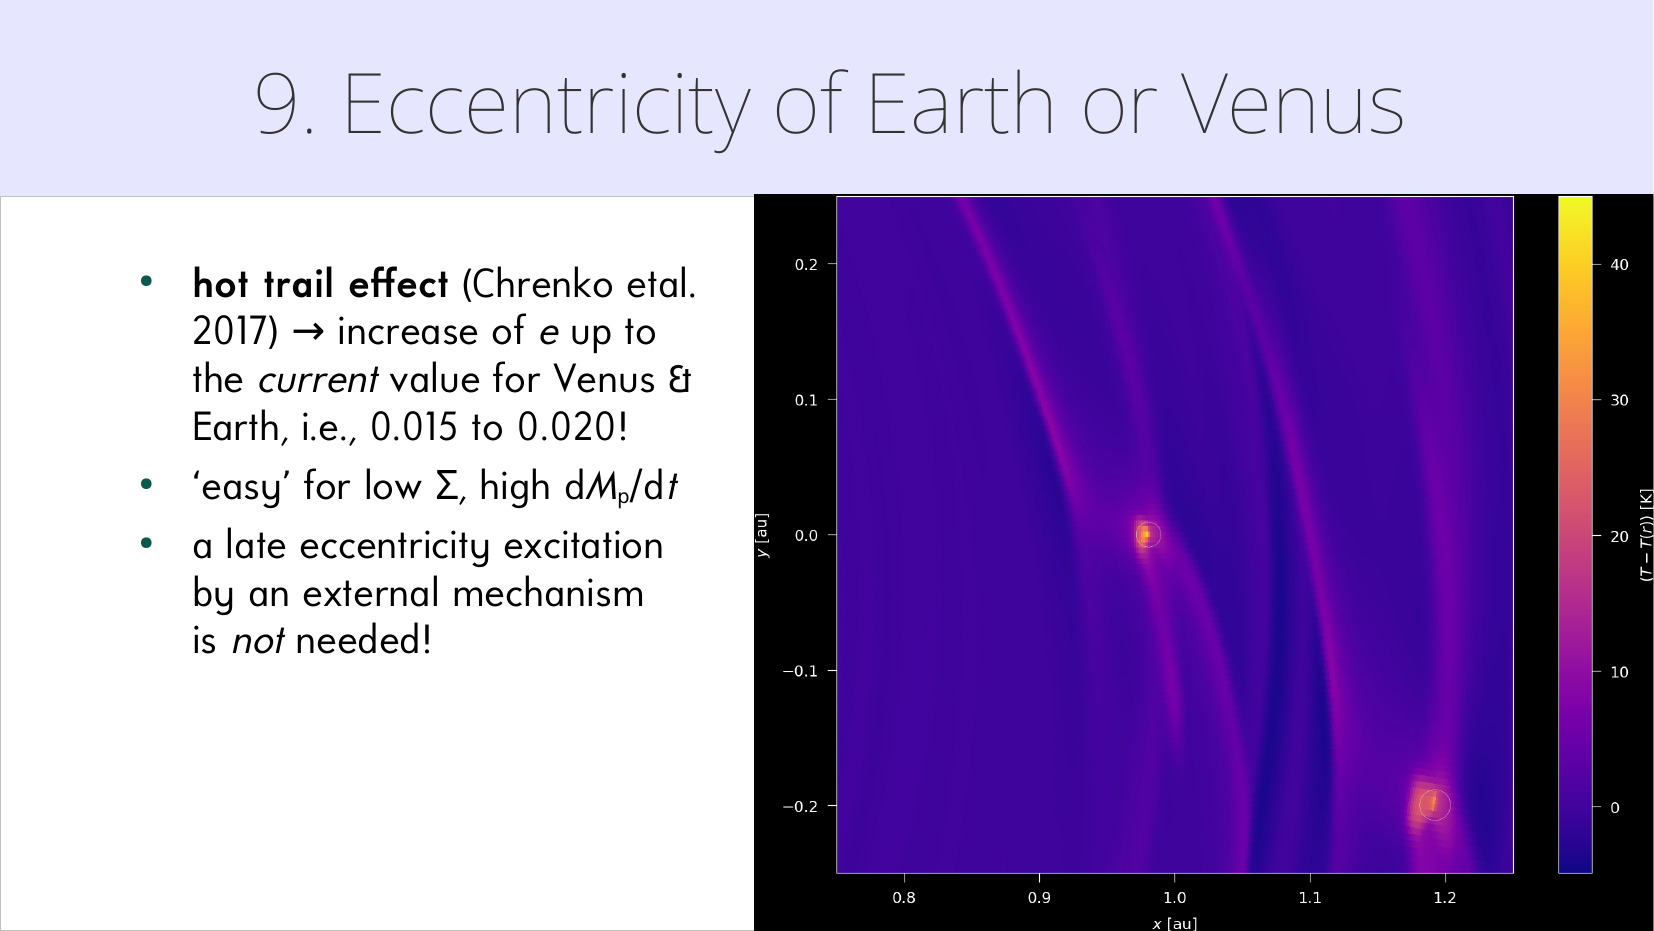

# 9. Eccentricity of Earth or Venus
hot trail effect (Chrenko etal. 2017) → increase of e up to the current value for Venus & Earth, i.e., 0.015 to 0.020!
‘easy’ for low Σ, high dMp/dt
a late eccentricity excitation by an external mechanism is not needed!